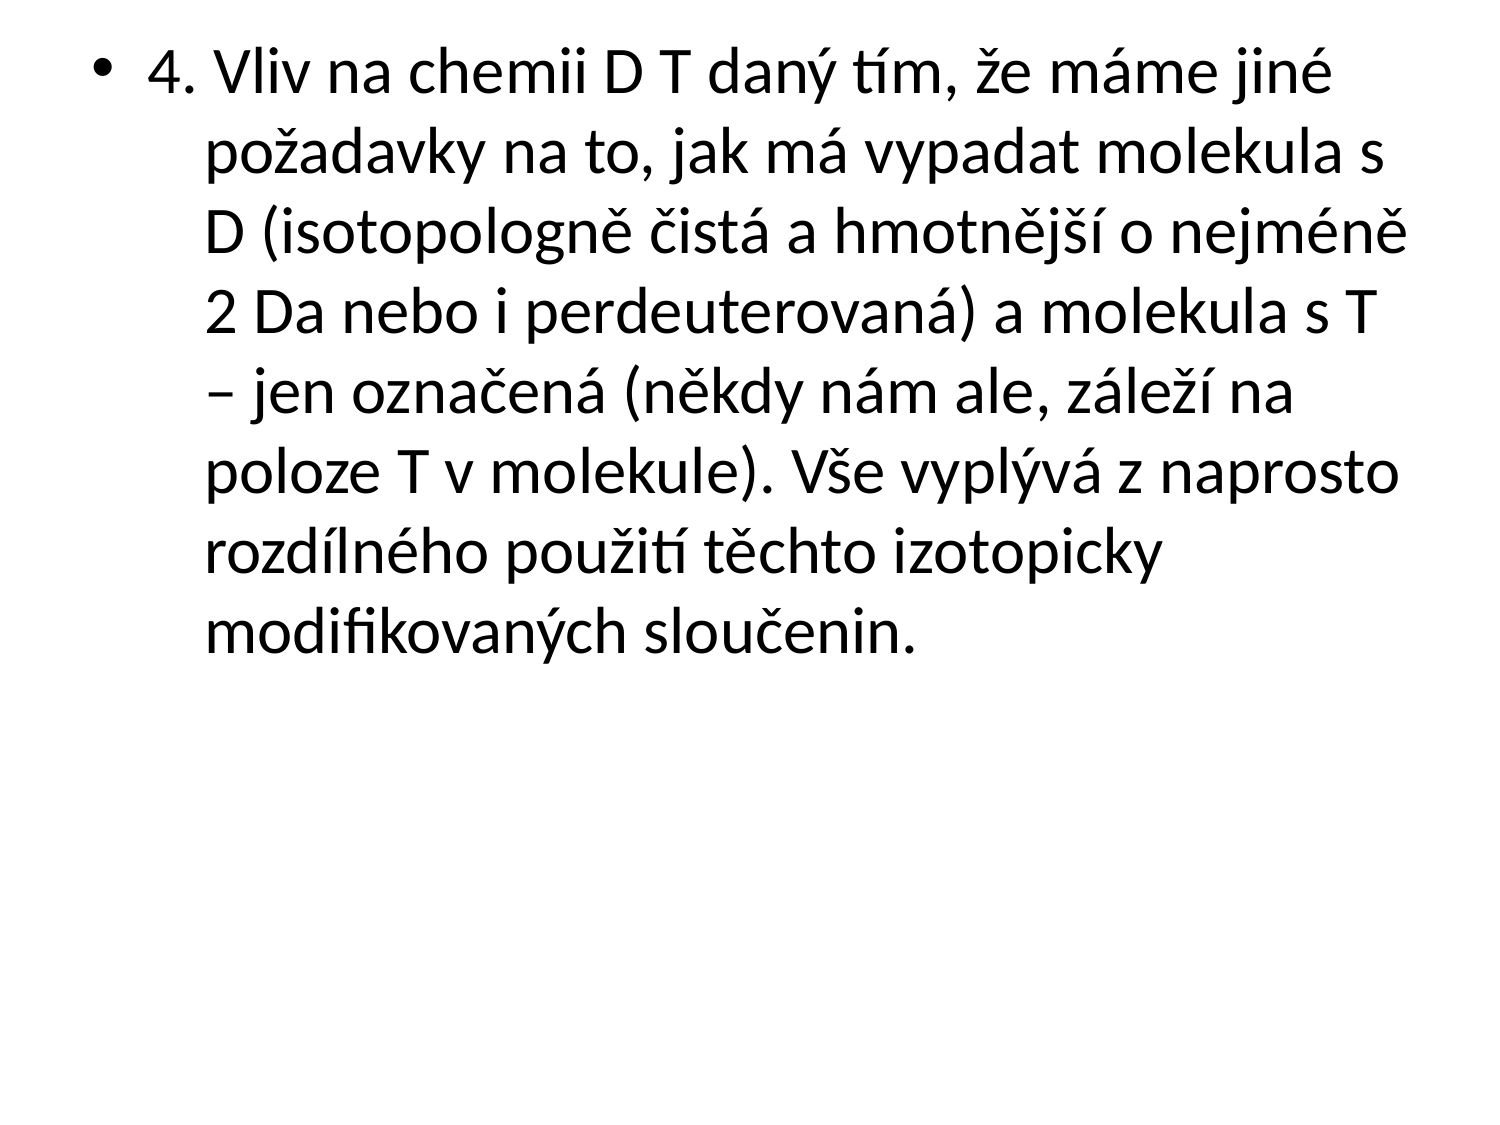

# 4. Vliv na chemii D T daný tím, že máme jiné požadavky na to, jak má vypadat molekula s D (isotopologně čistá a hmotnější o nejméně 2 Da nebo i perdeuterovaná) a molekula s T – jen označená (někdy nám ale, záleží na poloze T v molekule). Vše vyplývá z naprosto rozdílného použití těchto izotopicky modifikovaných sloučenin.